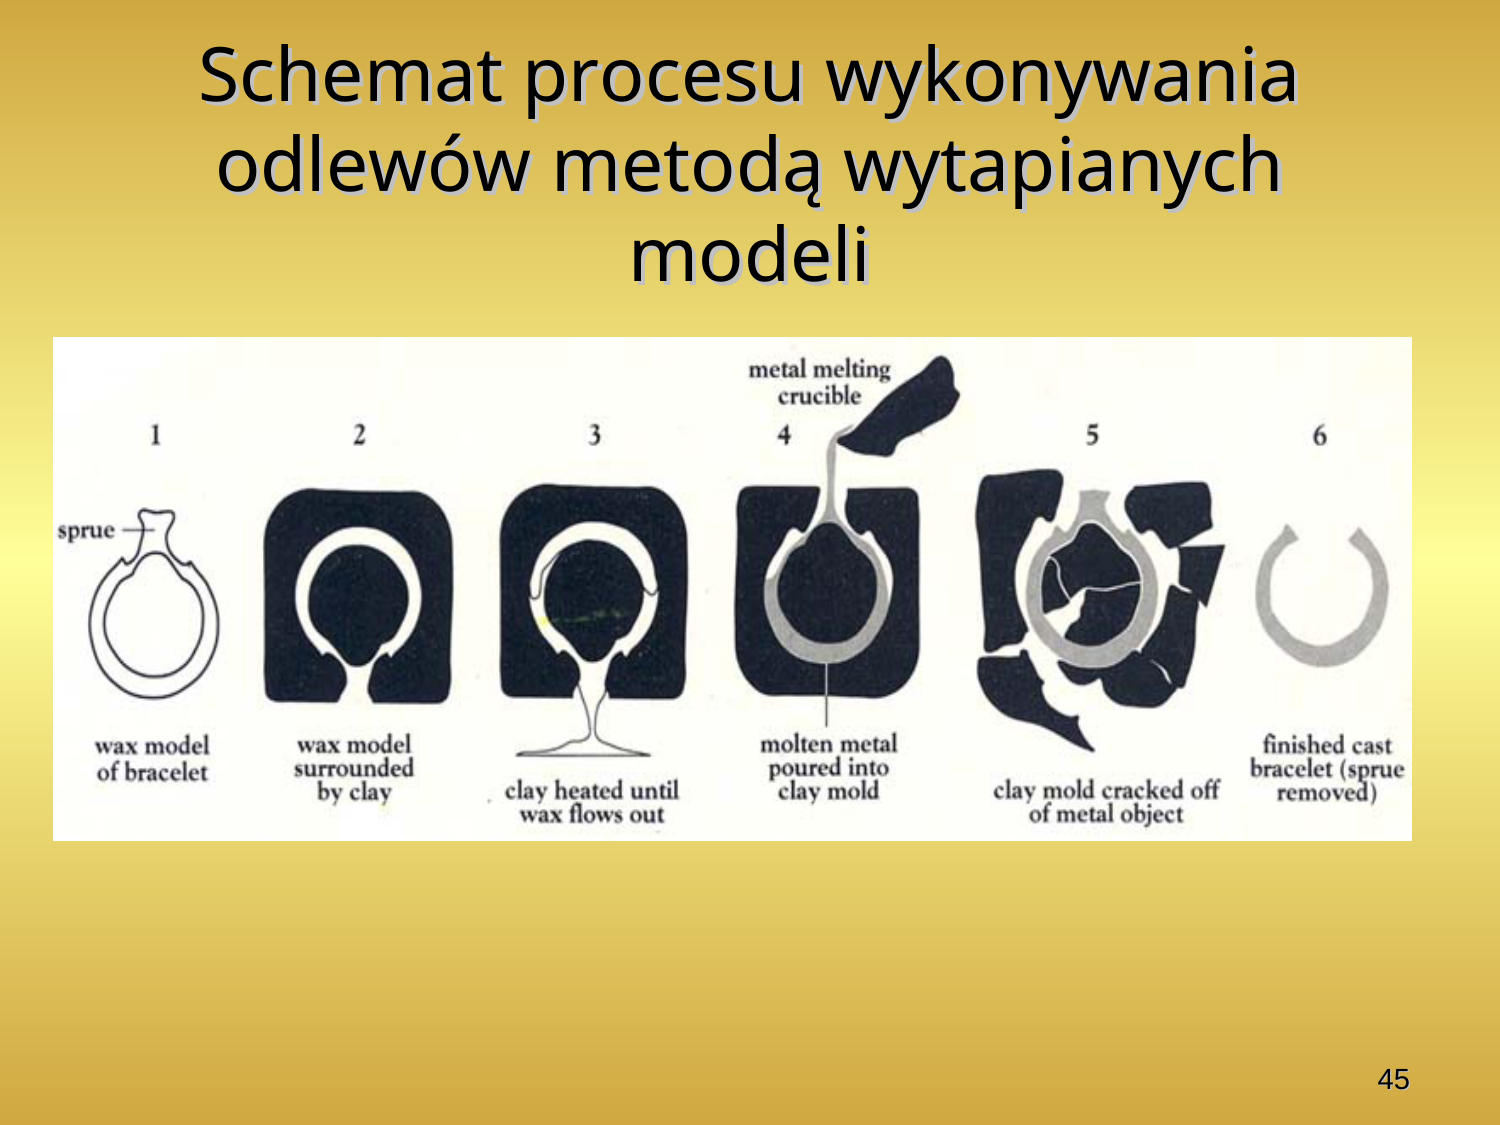

# Schemat procesu wykonywania odlewów metodą wytapianych modeli